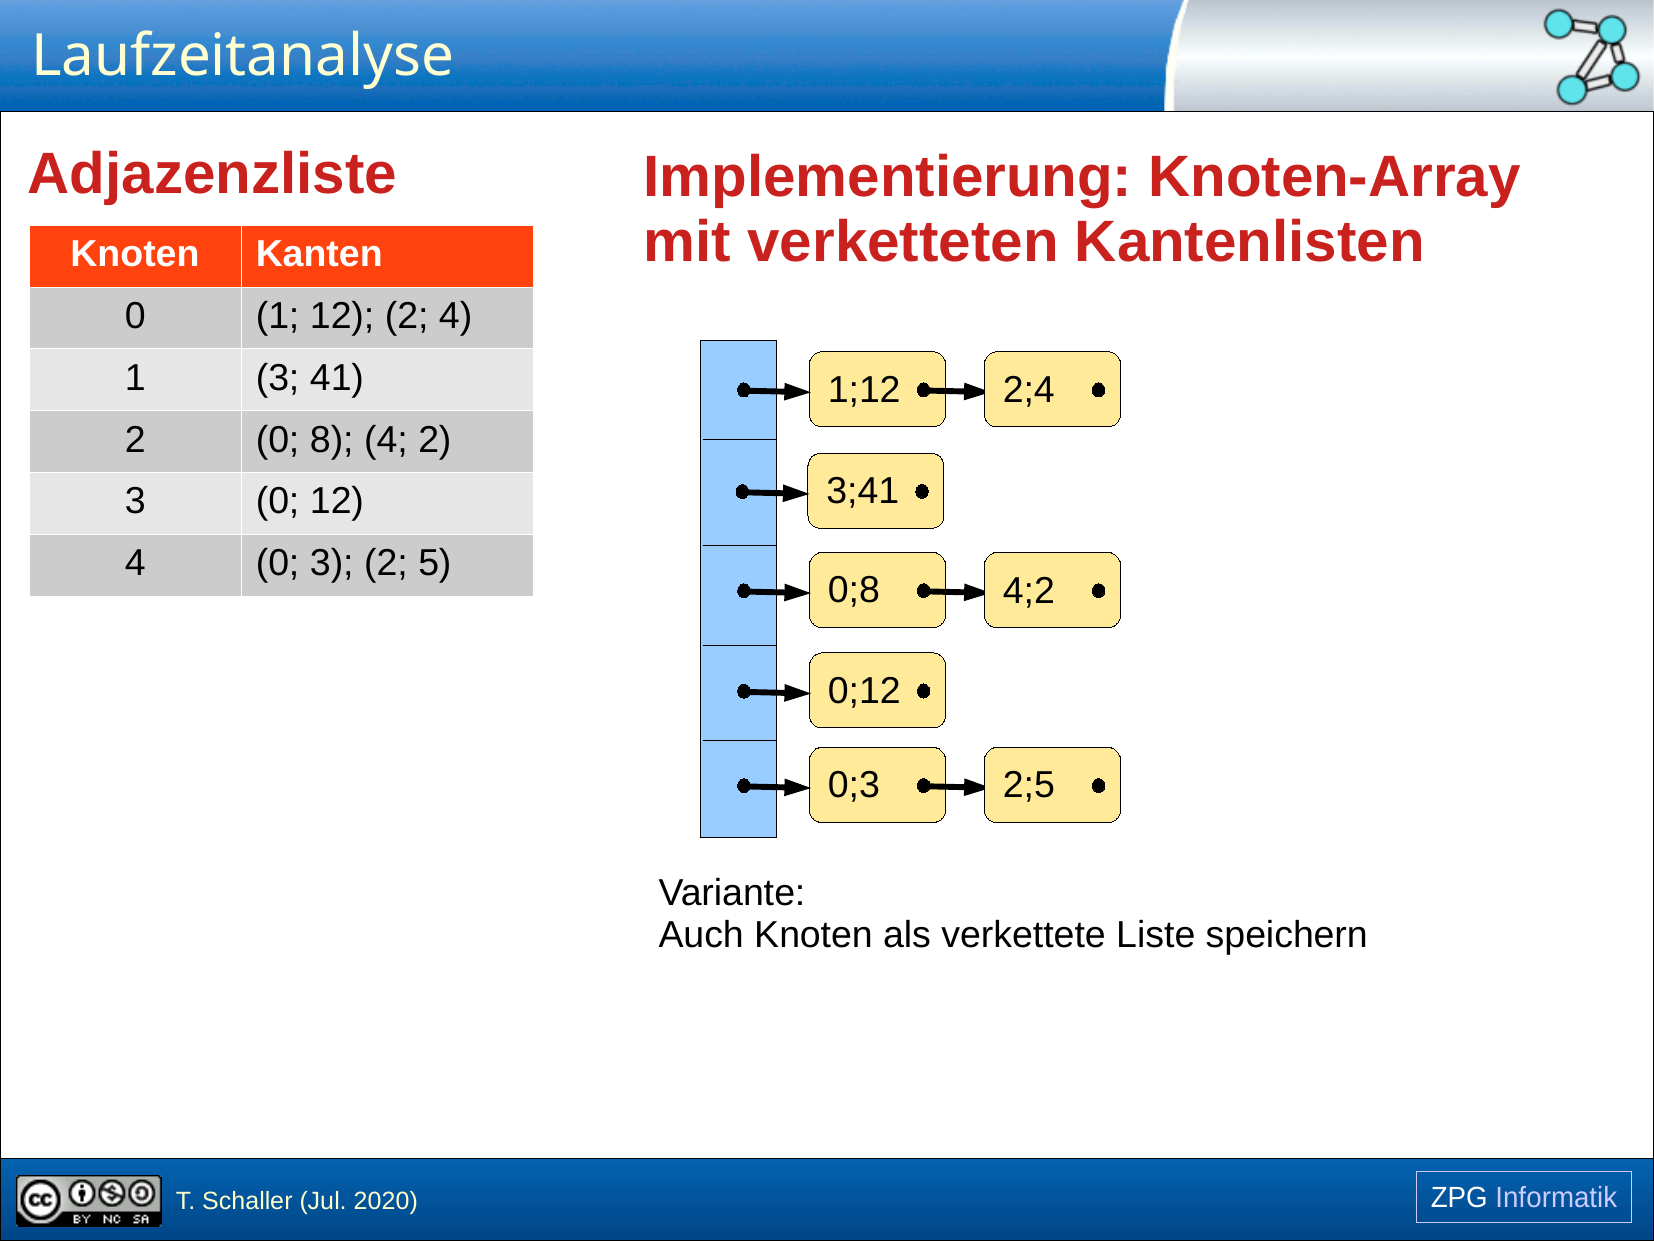

# Laufzeitanalyse
Adjazenzliste
Implementierung: Knoten-Array
mit verketteten Kantenlisten
| Knoten | Kanten |
| --- | --- |
| 0 | (1; 12); (2; 4) |
| 1 | (3; 41) |
| 2 | (0; 8); (4; 2) |
| 3 | (0; 12) |
| 4 | (0; 3); (2; 5) |
1;12
2;4
3;41
0;8
4;2
0;12
0;3
2;5
Variante:
Auch Knoten als verkettete Liste speichern
3